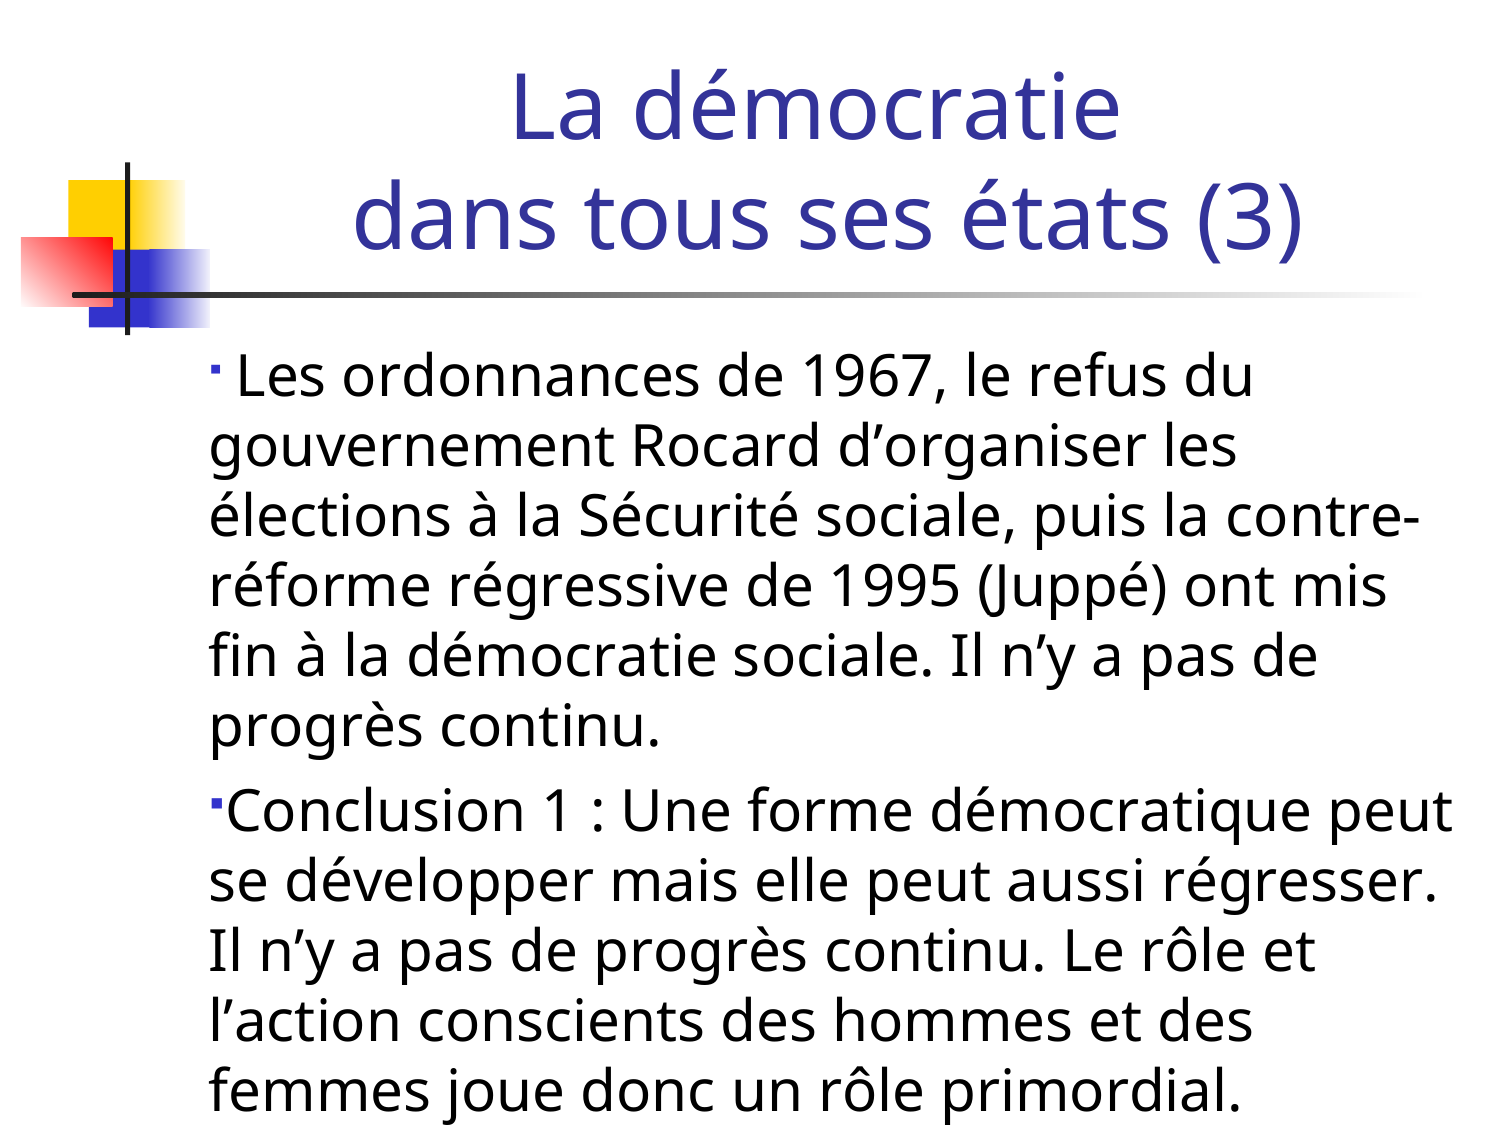

La démocratie
dans tous ses états (3)
 Les ordonnances de 1967, le refus du gouvernement Rocard d’organiser les élections à la Sécurité sociale, puis la contre-réforme régressive de 1995 (Juppé) ont mis fin à la démocratie sociale. Il n’y a pas de progrès continu.
Conclusion 1 : Une forme démocratique peut se développer mais elle peut aussi régresser. Il n’y a pas de progrès continu. Le rôle et l’action conscients des hommes et des femmes joue donc un rôle primordial.